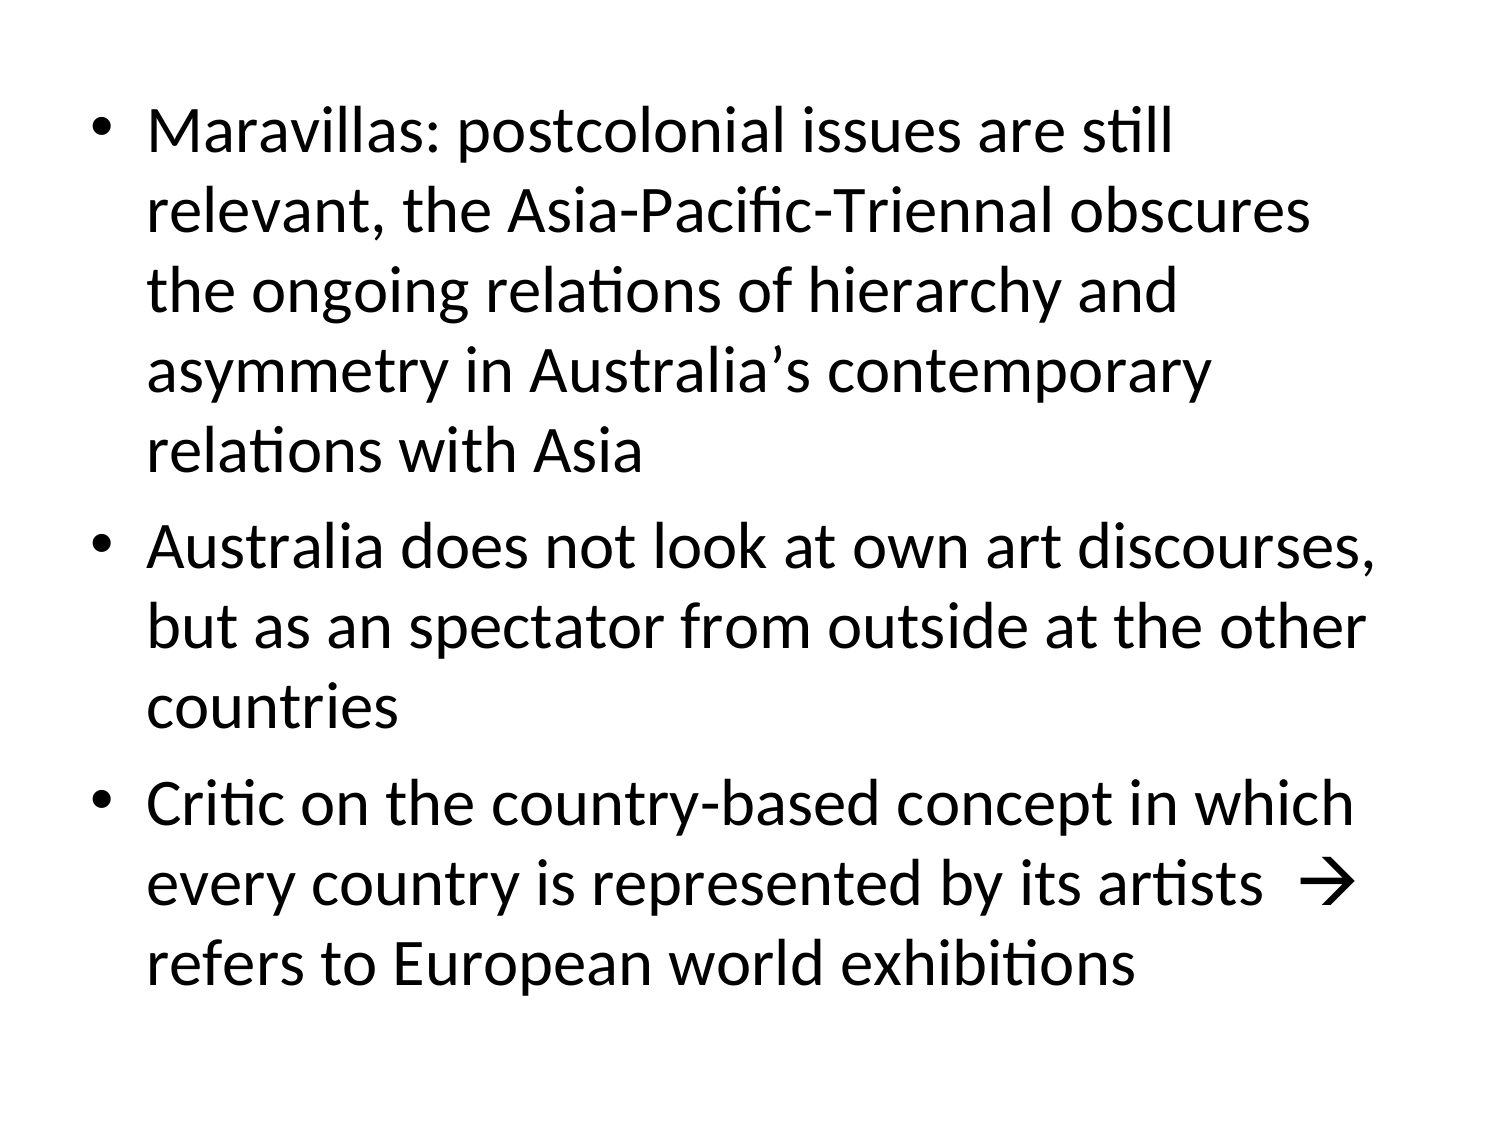

#
Maravillas: postcolonial issues are still relevant, the Asia-Pacific-Triennal obscures the ongoing relations of hierarchy and asymmetry in Australia’s contemporary relations with Asia
Australia does not look at own art discourses, but as an spectator from outside at the other countries
Critic on the country-based concept in which every country is represented by its artists  refers to European world exhibitions